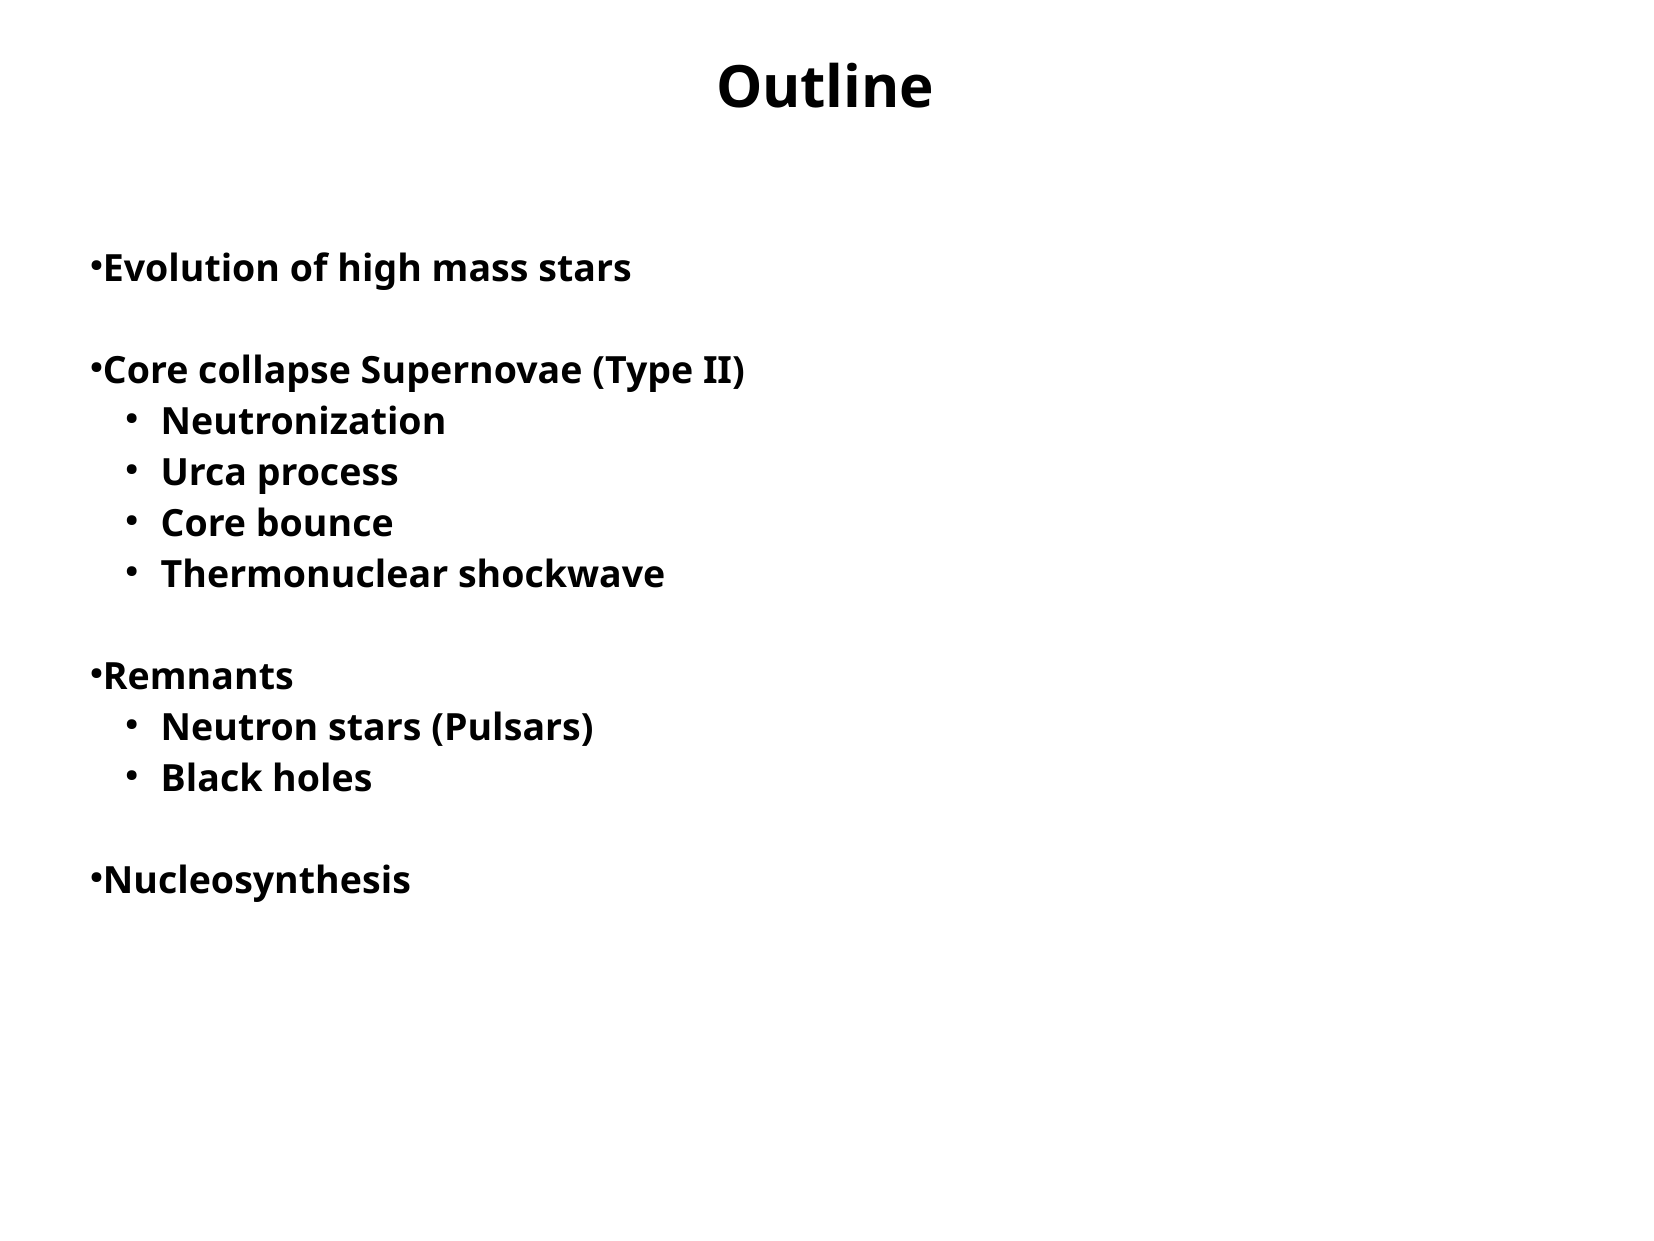

Outline
Evolution of high mass stars
Core collapse Supernovae (Type II)
Neutronization
Urca process
Core bounce
Thermonuclear shockwave
Remnants
Neutron stars (Pulsars)
Black holes
Nucleosynthesis